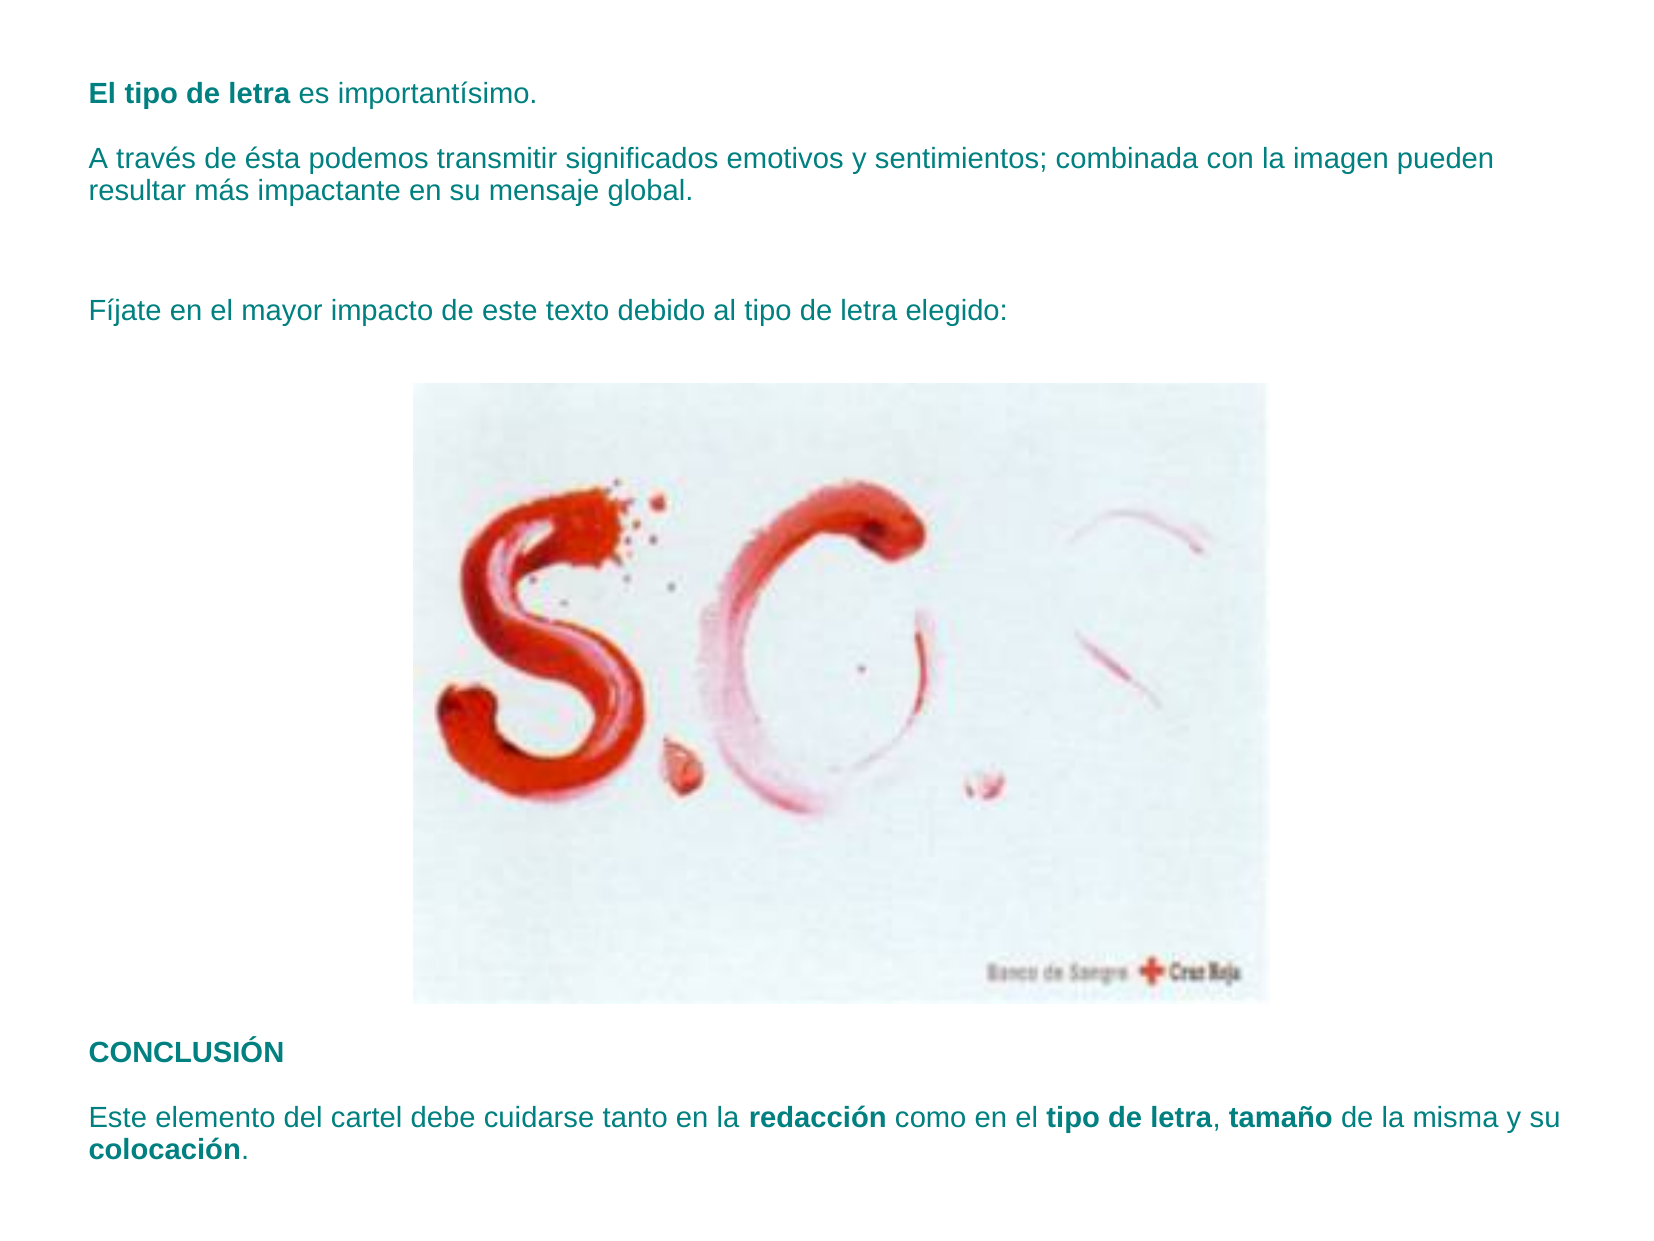

El tipo de letra es importantísimo.
A través de ésta podemos transmitir significados emotivos y sentimientos; combinada con la imagen pueden resultar más impactante en su mensaje global.
Fíjate en el mayor impacto de este texto debido al tipo de letra elegido:
CONCLUSIÓN
Este elemento del cartel debe cuidarse tanto en la redacción como en el tipo de letra, tamaño de la misma y su colocación.